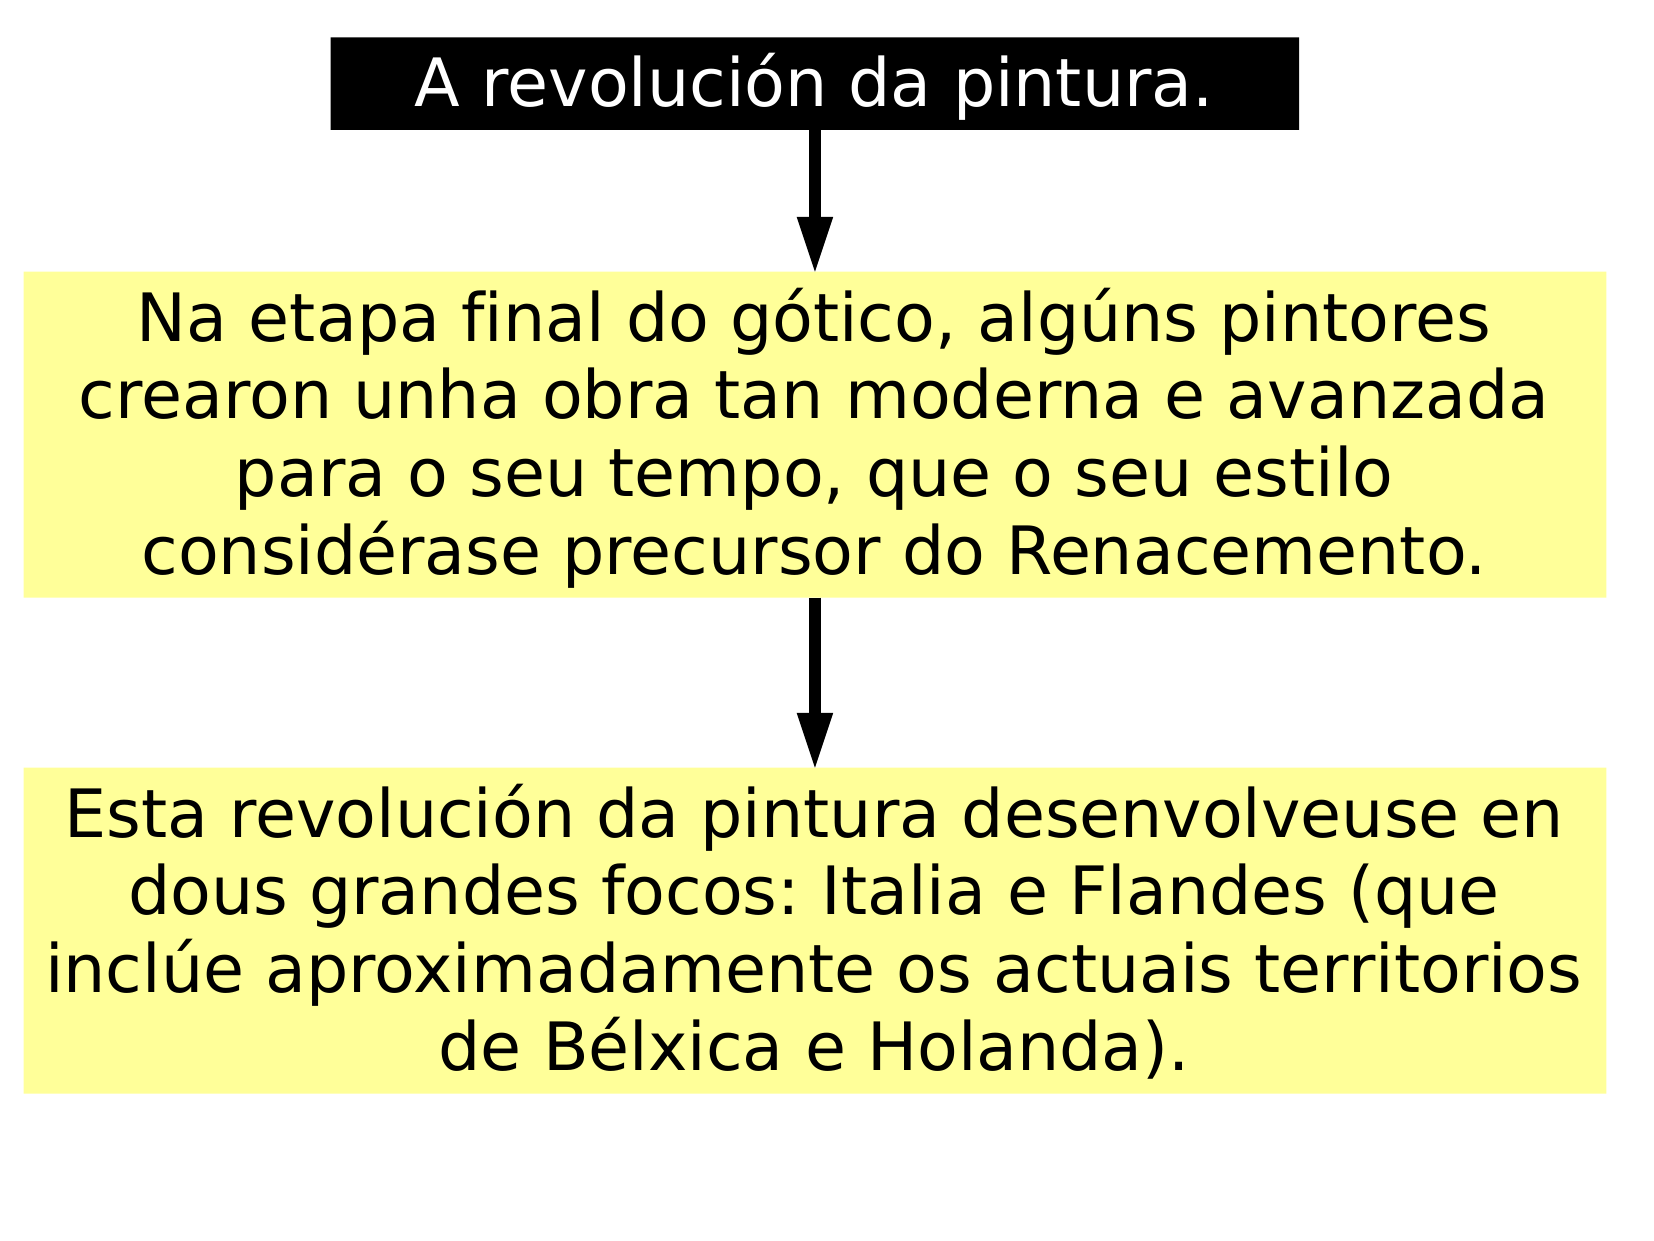

A revolución da pintura.
Na etapa final do gótico, algúns pintores crearon unha obra tan moderna e avanzada para o seu tempo, que o seu estilo considérase precursor do Renacemento.
Esta revolución da pintura desenvolveuse en dous grandes focos: Italia e Flandes (que inclúe aproximadamente os actuais territorios de Bélxica e Holanda).